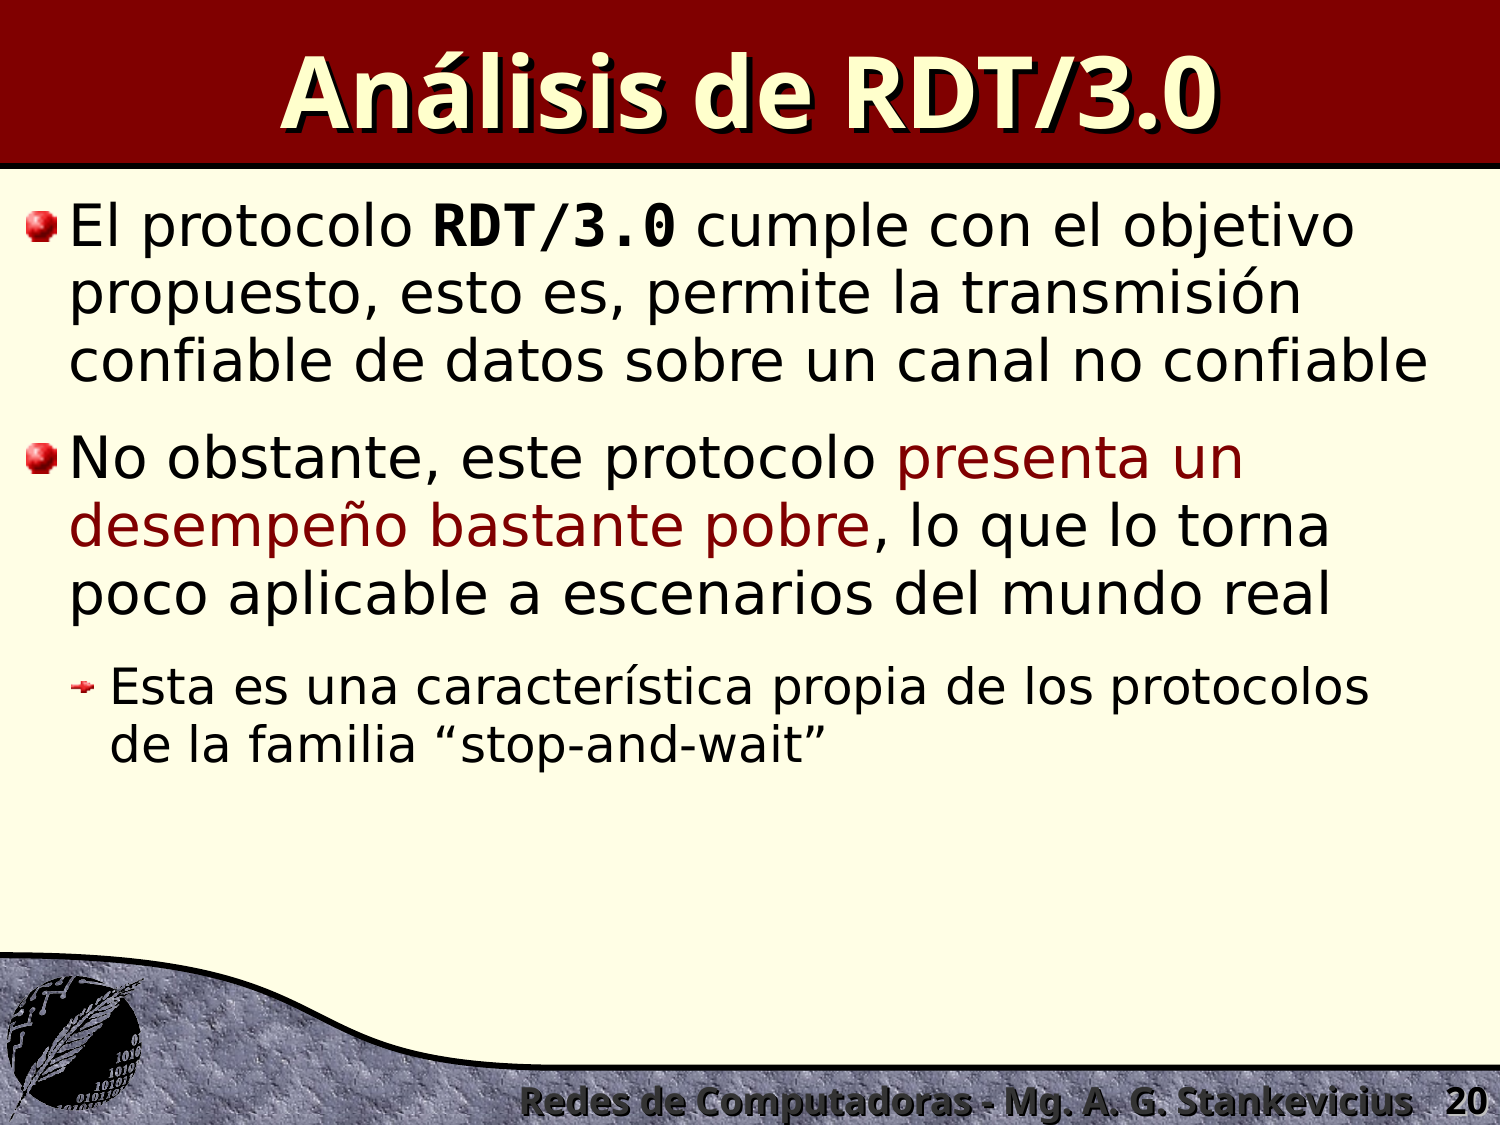

# Análisis de RDT/3.0
El protocolo RDT/3.0 cumple con el objetivo propuesto, esto es, permite la transmisión confiable de datos sobre un canal no confiable
No obstante, este protocolo presenta un desempeño bastante pobre, lo que lo torna poco aplicable a escenarios del mundo real
Esta es una característica propia de los protocolos
de la familia “stop-and-wait”
20